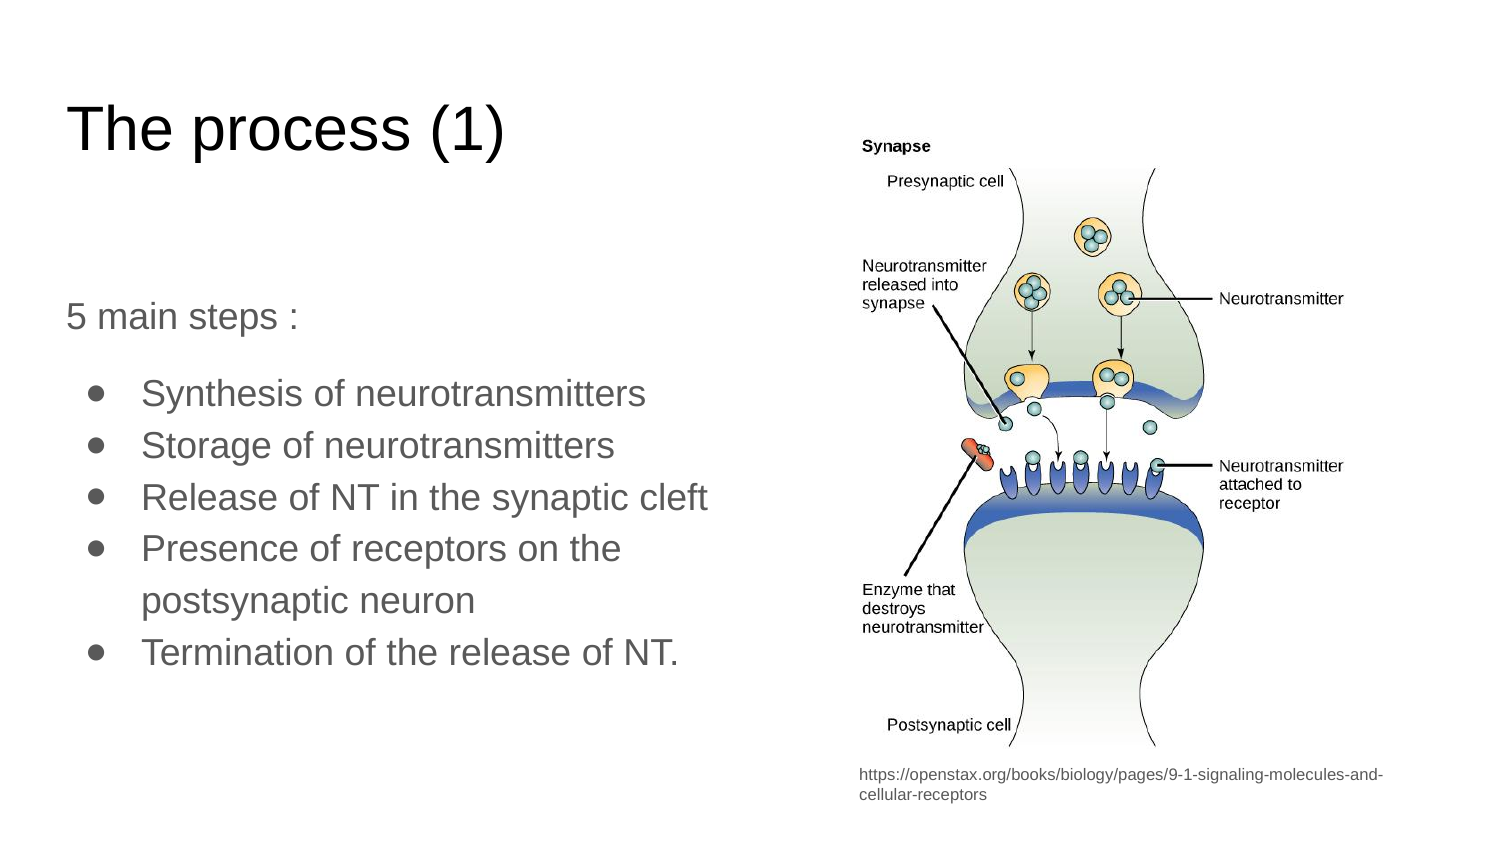

# The process (1)
5 main steps :
Synthesis of neurotransmitters
Storage of neurotransmitters
Release of NT in the synaptic cleft
Presence of receptors on the postsynaptic neuron
Termination of the release of NT.
https://openstax.org/books/biology/pages/9-1-signaling-molecules-and-cellular-receptors